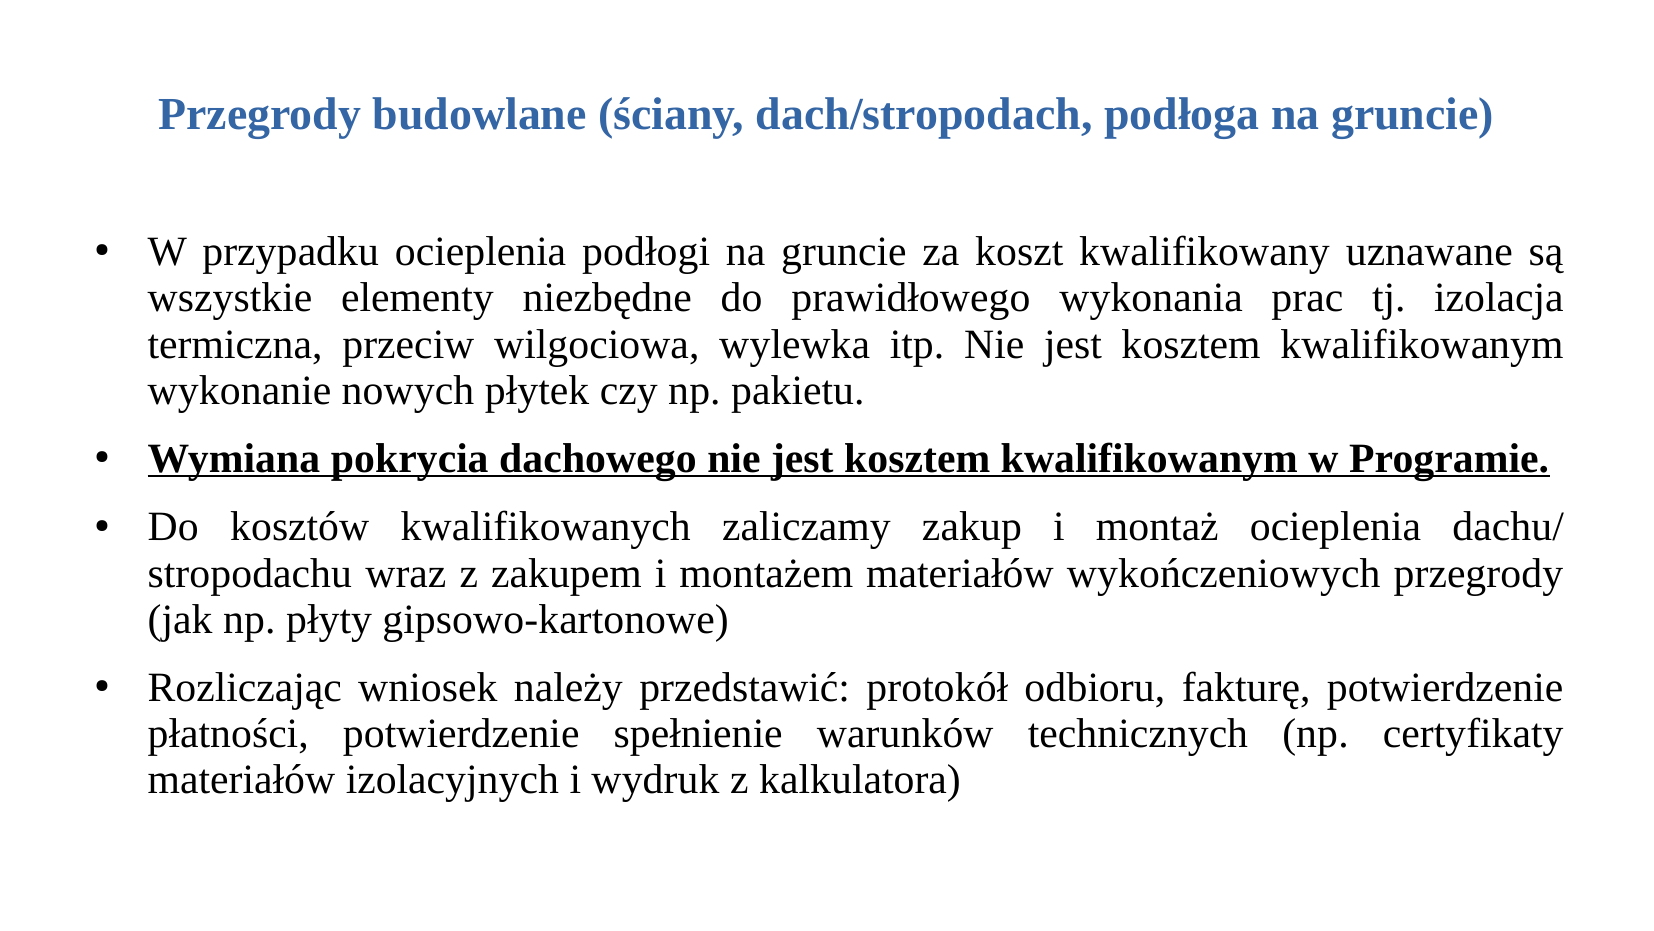

# Przegrody budowlane (ściany, dach/stropodach, podłoga na gruncie)
W przypadku ocieplenia podłogi na gruncie za koszt kwalifikowany uznawane są wszystkie elementy niezbędne do prawidłowego wykonania prac tj. izolacja termiczna, przeciw wilgociowa, wylewka itp. Nie jest kosztem kwalifikowanym wykonanie nowych płytek czy np. pakietu.
Wymiana pokrycia dachowego nie jest kosztem kwalifikowanym w Programie.
Do kosztów kwalifikowanych zaliczamy zakup i montaż ocieplenia dachu/ stropodachu wraz z zakupem i montażem materiałów wykończeniowych przegrody (jak np. płyty gipsowo-kartonowe)
Rozliczając wniosek należy przedstawić: protokół odbioru, fakturę, potwierdzenie płatności, potwierdzenie spełnienie warunków technicznych (np. certyfikaty materiałów izolacyjnych i wydruk z kalkulatora)